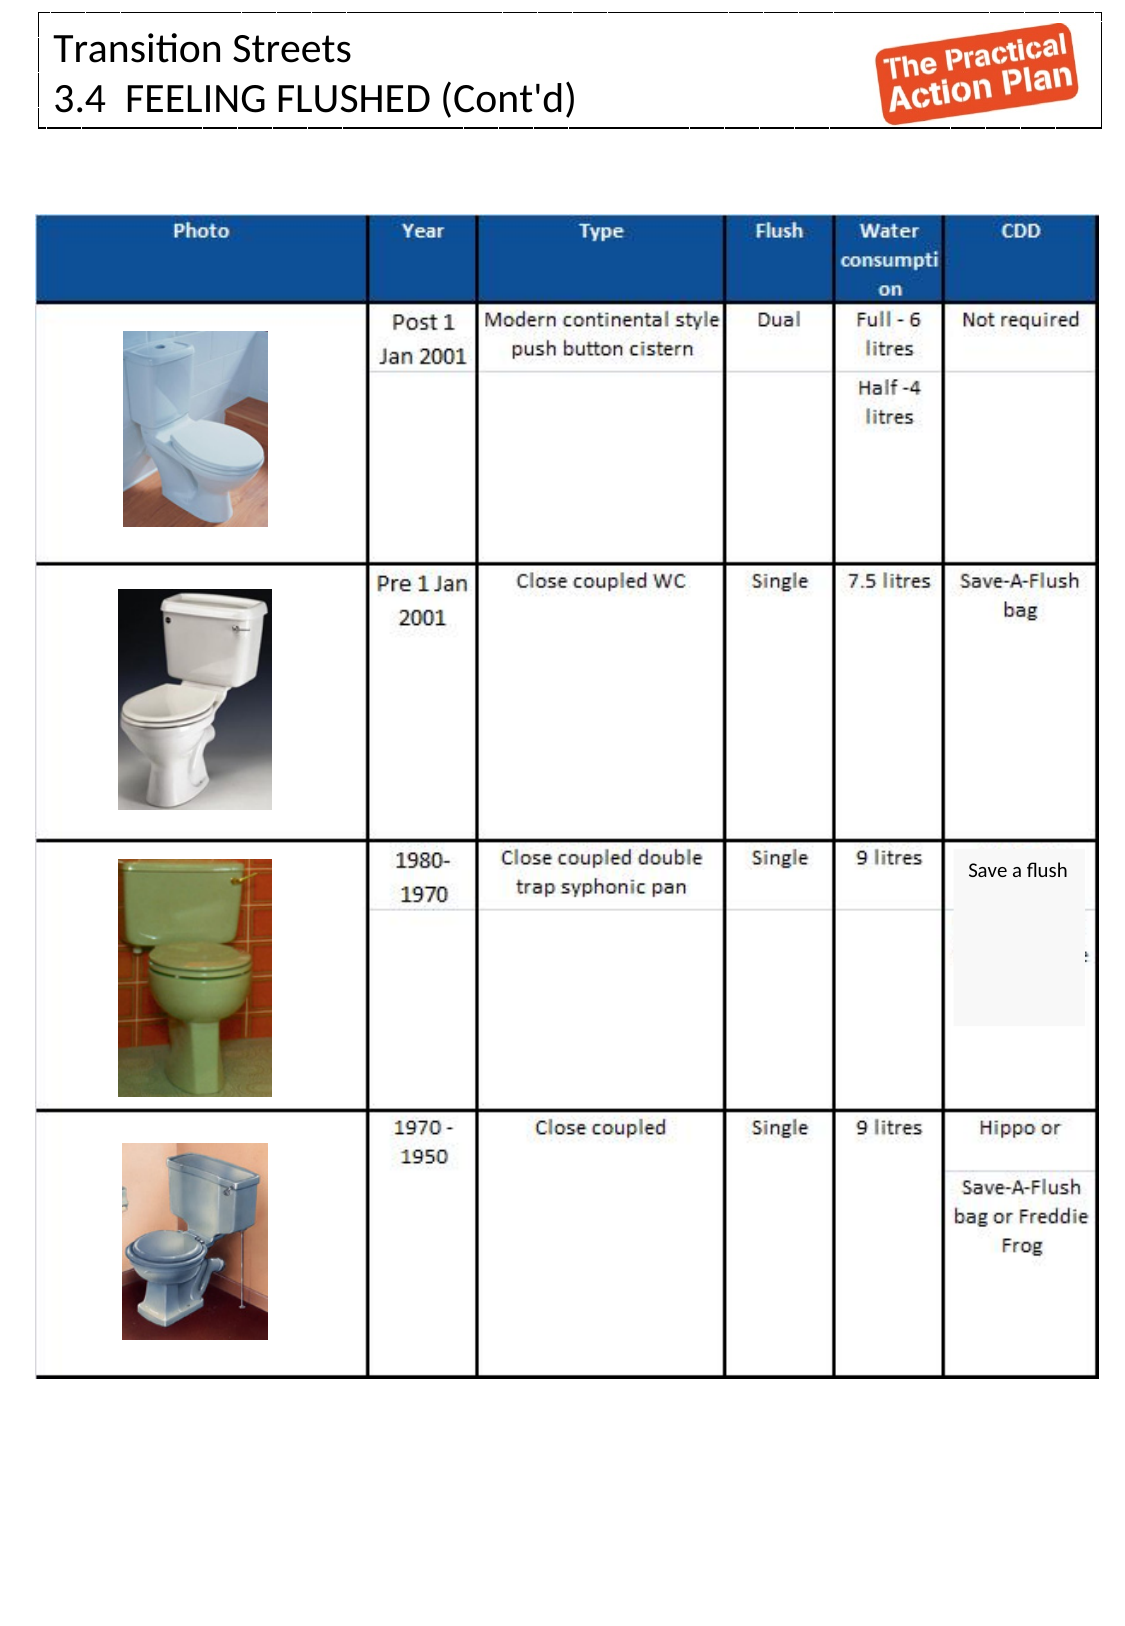

Transition Streets
3.4 FEELING FLUSHED (Cont'd)
Save a flush